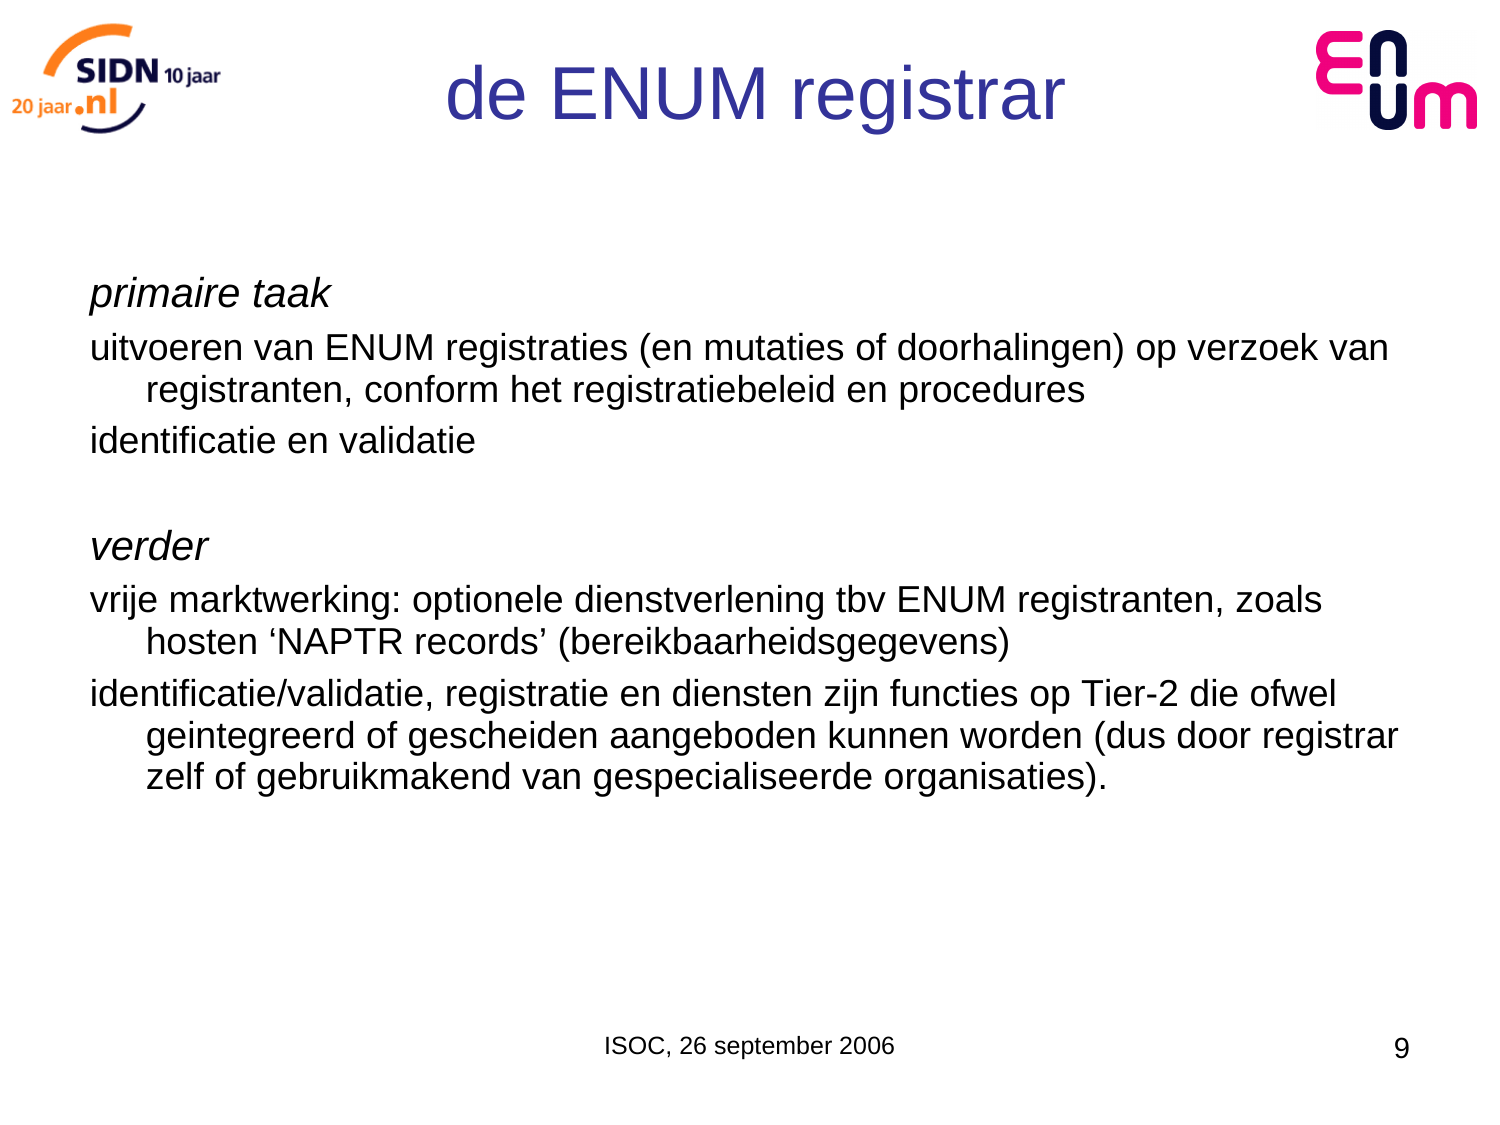

# de ENUM registrar
primaire taak
uitvoeren van ENUM registraties (en mutaties of doorhalingen) op verzoek van registranten, conform het registratiebeleid en procedures
identificatie en validatie
verder
vrije marktwerking: optionele dienstverlening tbv ENUM registranten, zoals hosten ‘NAPTR records’ (bereikbaarheidsgegevens)
identificatie/validatie, registratie en diensten zijn functies op Tier-2 die ofwel geintegreerd of gescheiden aangeboden kunnen worden (dus door registrar zelf of gebruikmakend van gespecialiseerde organisaties).
ISOC, 26 september 2006
9